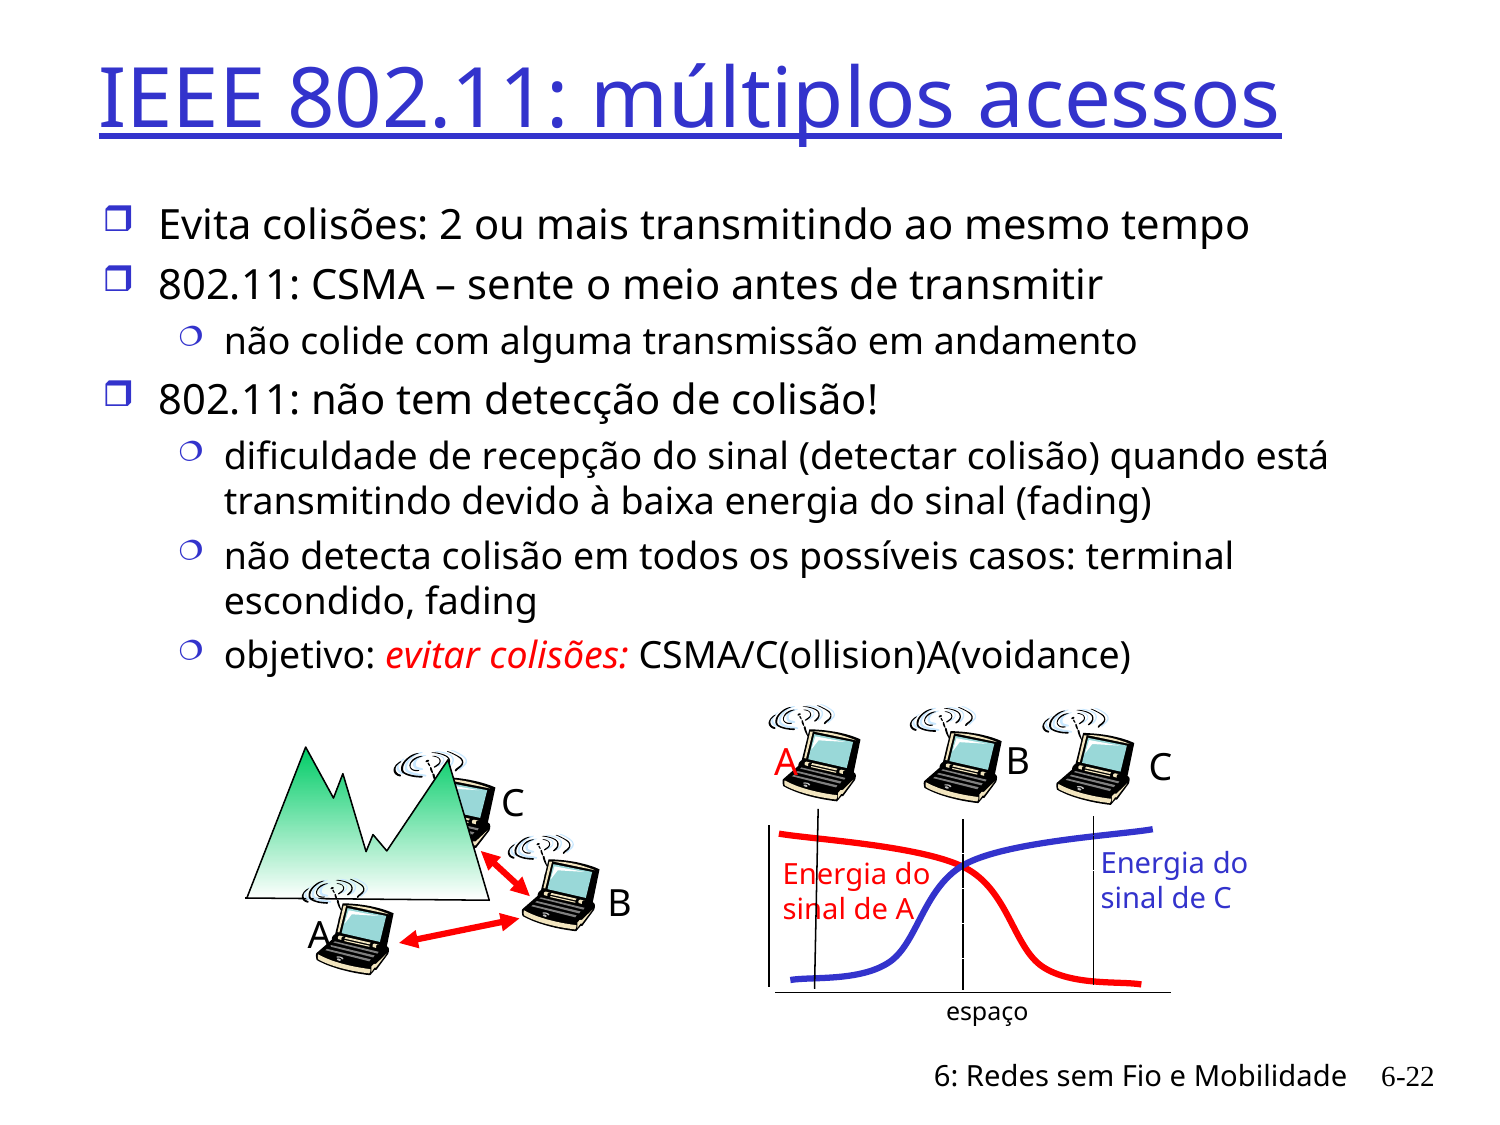

IEEE 802.11: múltiplos acessos
Evita colisões: 2 ou mais transmitindo ao mesmo tempo
802.11: CSMA – sente o meio antes de transmitir
não colide com alguma transmissão em andamento
802.11: não tem detecção de colisão!
dificuldade de recepção do sinal (detectar colisão) quando está transmitindo devido à baixa energia do sinal (fading)
não detecta colisão em todos os possíveis casos: terminal escondido, fading
objetivo: evitar colisões: CSMA/C(ollision)A(voidance)
B
A
C
Energia do
sinal de C
Energia do
sinal de A
espaço
C
B
A
6: Redes sem Fio e Mobilidade